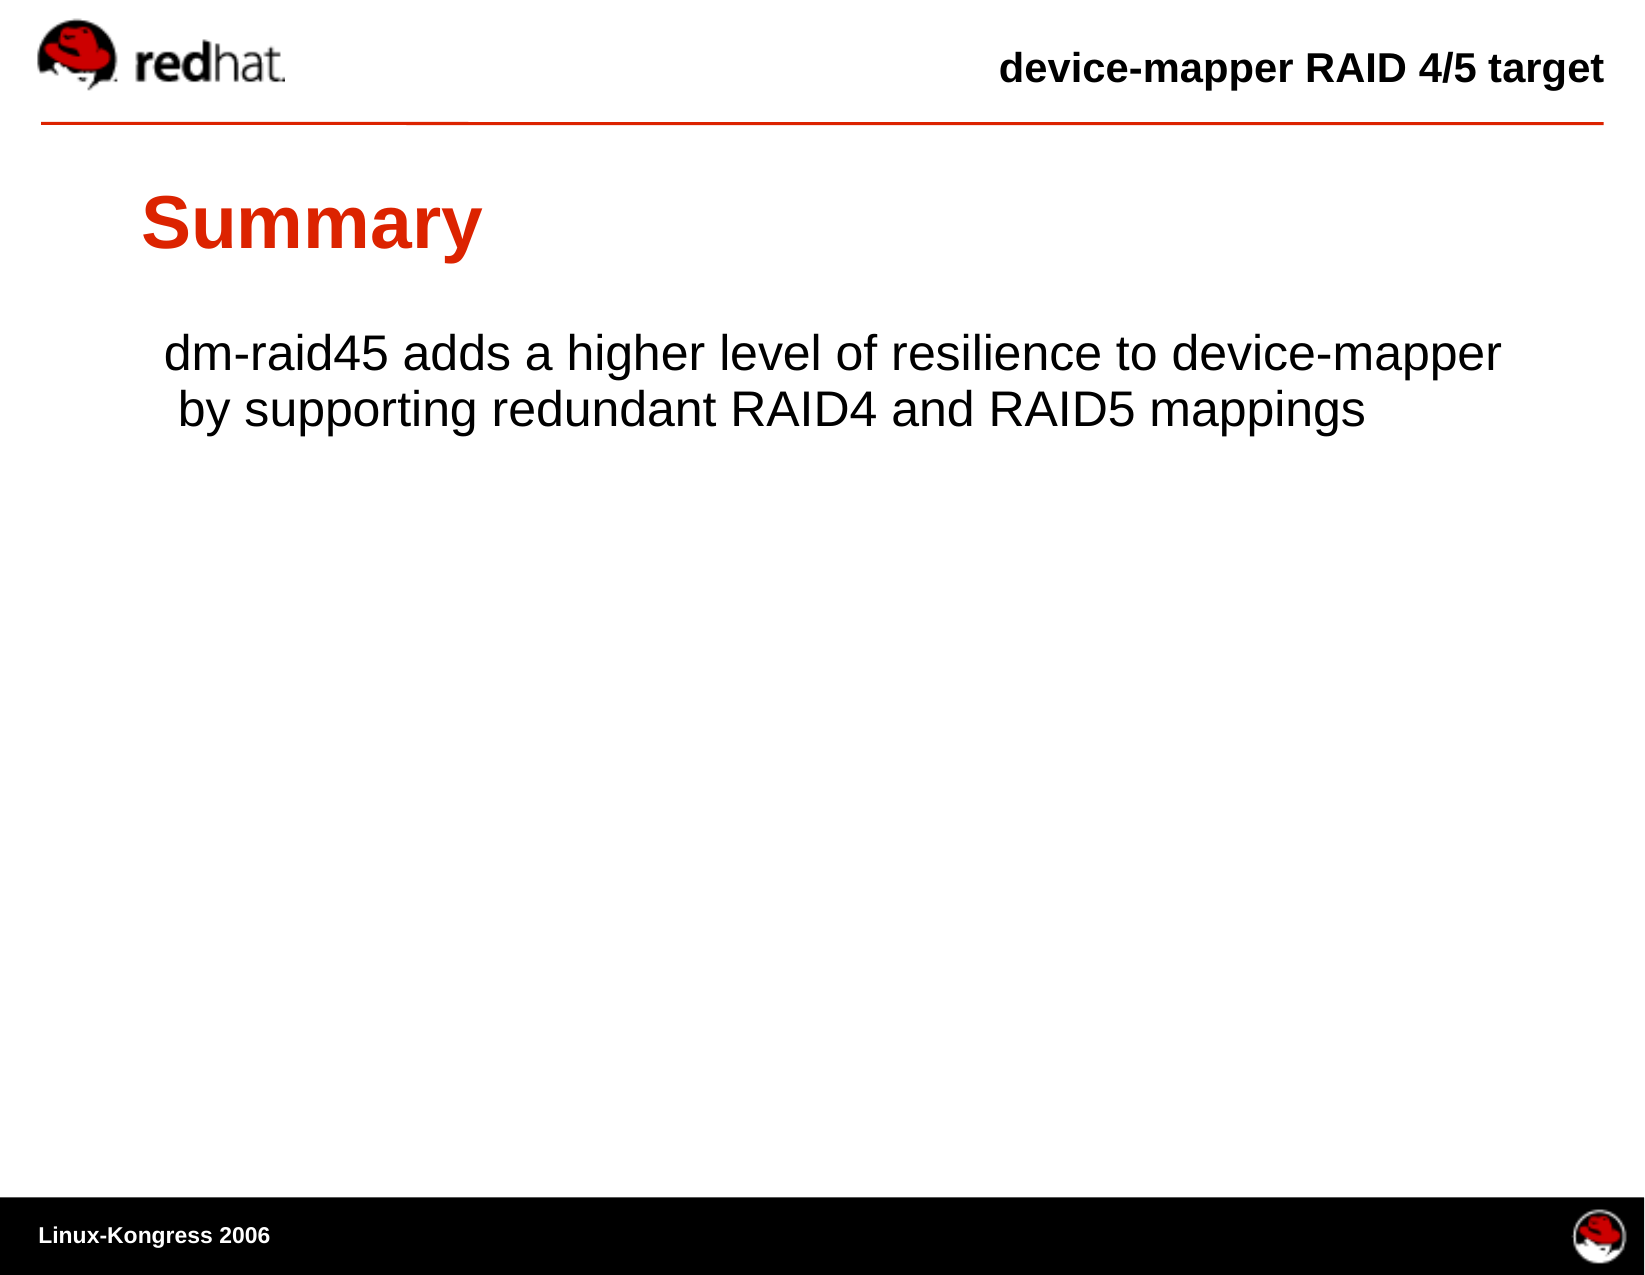

device-mapper RAID 4/5 target
Summary
 dm-raid45 adds a higher level of resilience to device-mapper
 by supporting redundant RAID4 and RAID5 mappings
Linux-Kongress 2006